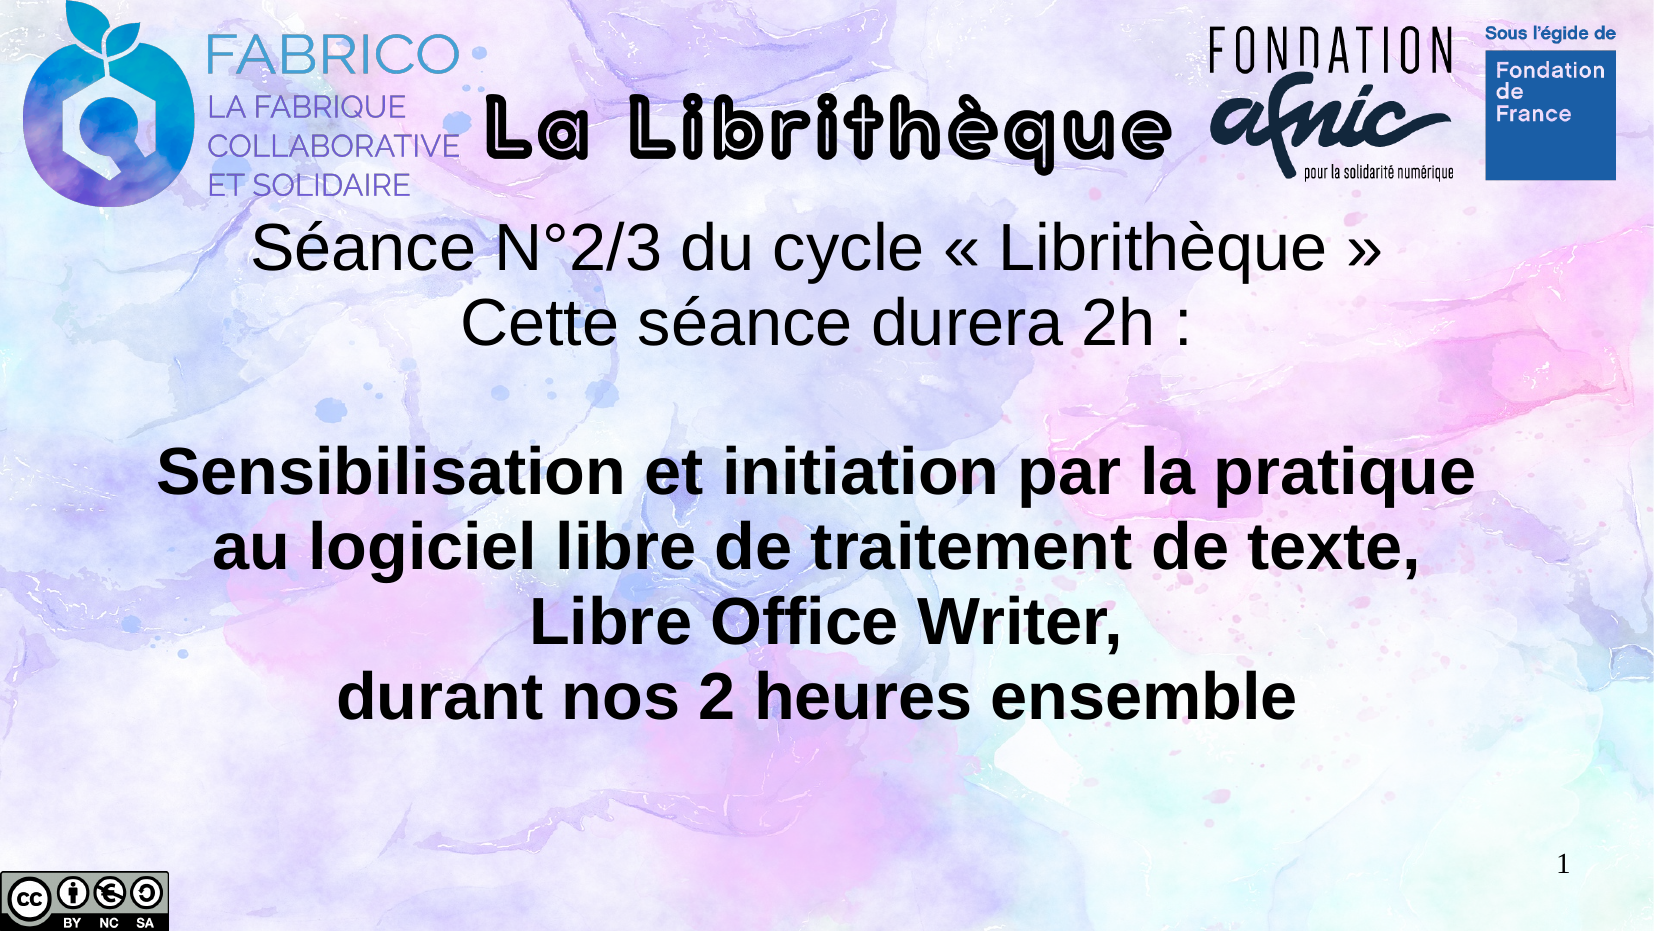

# Séance N°2/3 du cycle « Librithèque »
Cette séance durera 2h :
Sensibilisation et initiation par la pratique
au logiciel libre de traitement de texte,
Libre Office Writer,
durant nos 2 heures ensemble
1